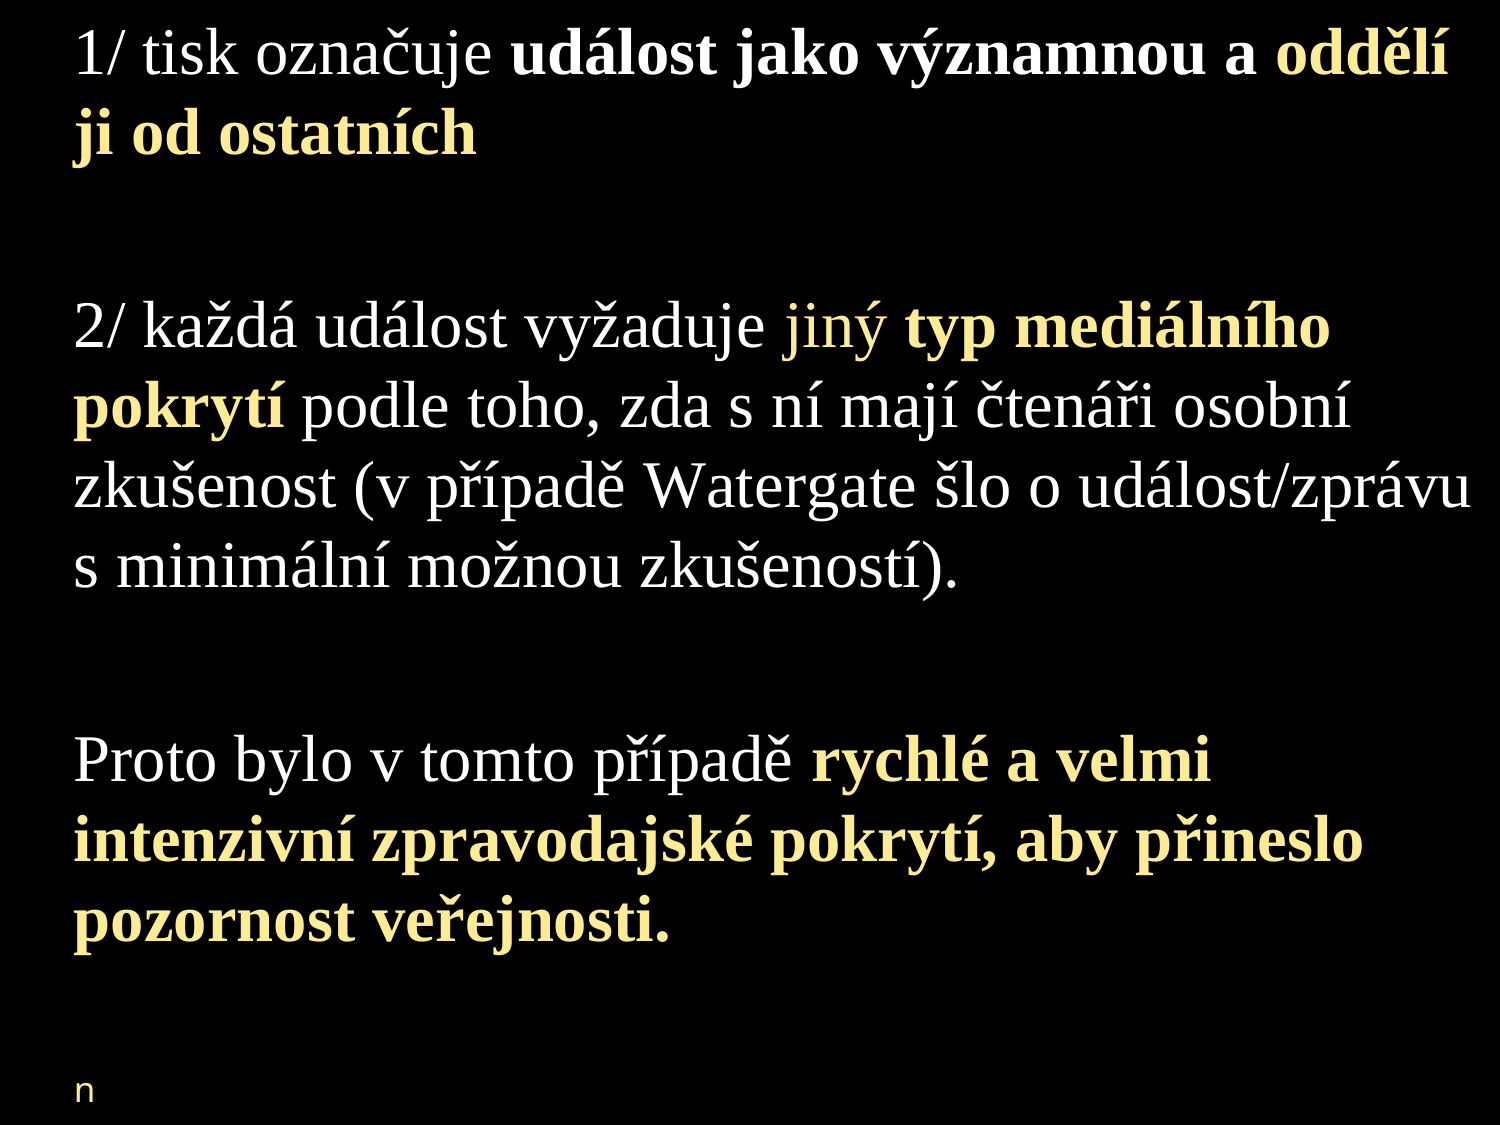

# 1/ tisk označuje událost jako významnou a oddělí ji od ostatních
2/ každá událost vyžaduje jiný typ mediálního pokrytí podle toho, zda s ní mají čtenáři osobní zkušenost (v případě Watergate šlo o událost/zprávu s minimální možnou zkušeností).
Proto bylo v tomto případě rychlé a velmi intenzivní zpravodajské pokrytí, aby přineslo pozornost veřejnosti.